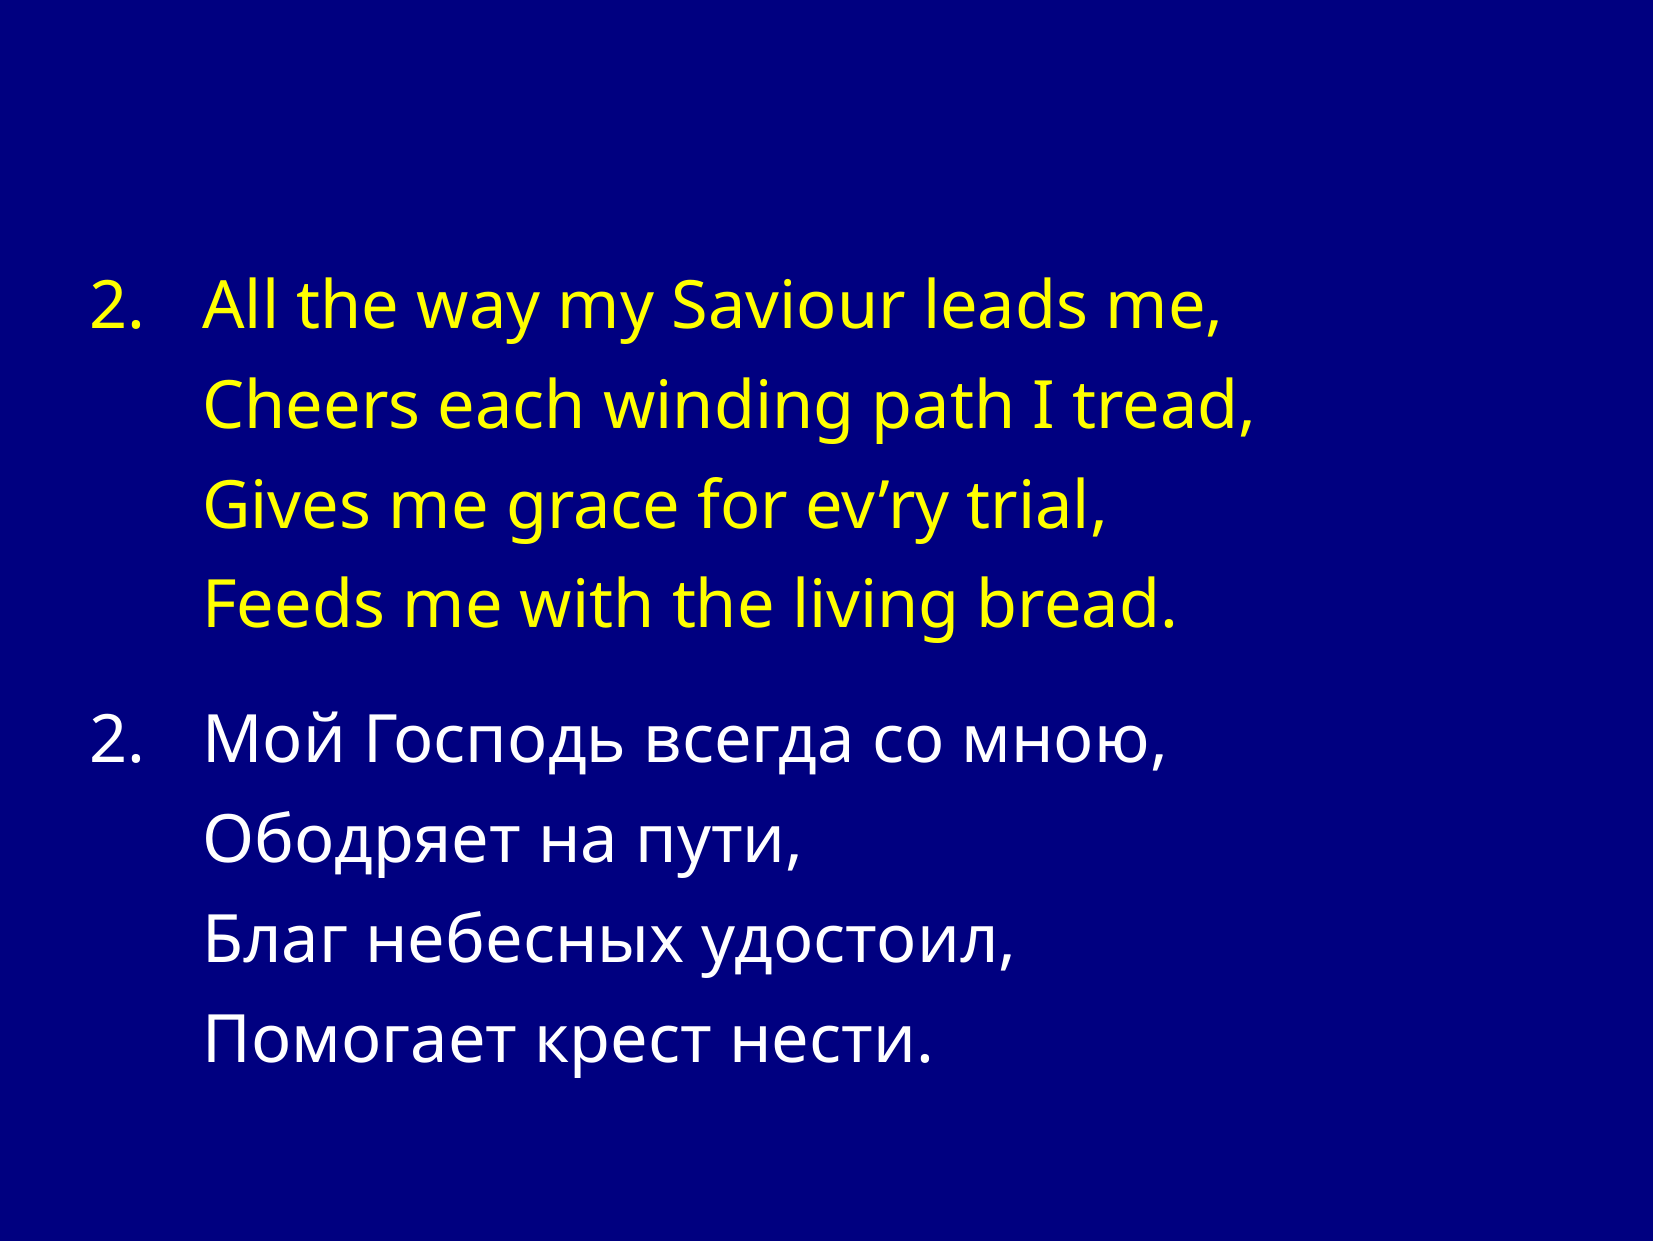

2.	All the way my Saviour leads me,
	Cheers each winding path I tread,
	Gives me grace for ev’ry trial,
	Feeds me with the living bread.
2.	Мой Господь всегда со мною,
	Ободряет на пути,
	Благ небесных удостоил,
	Помогает крест нести.